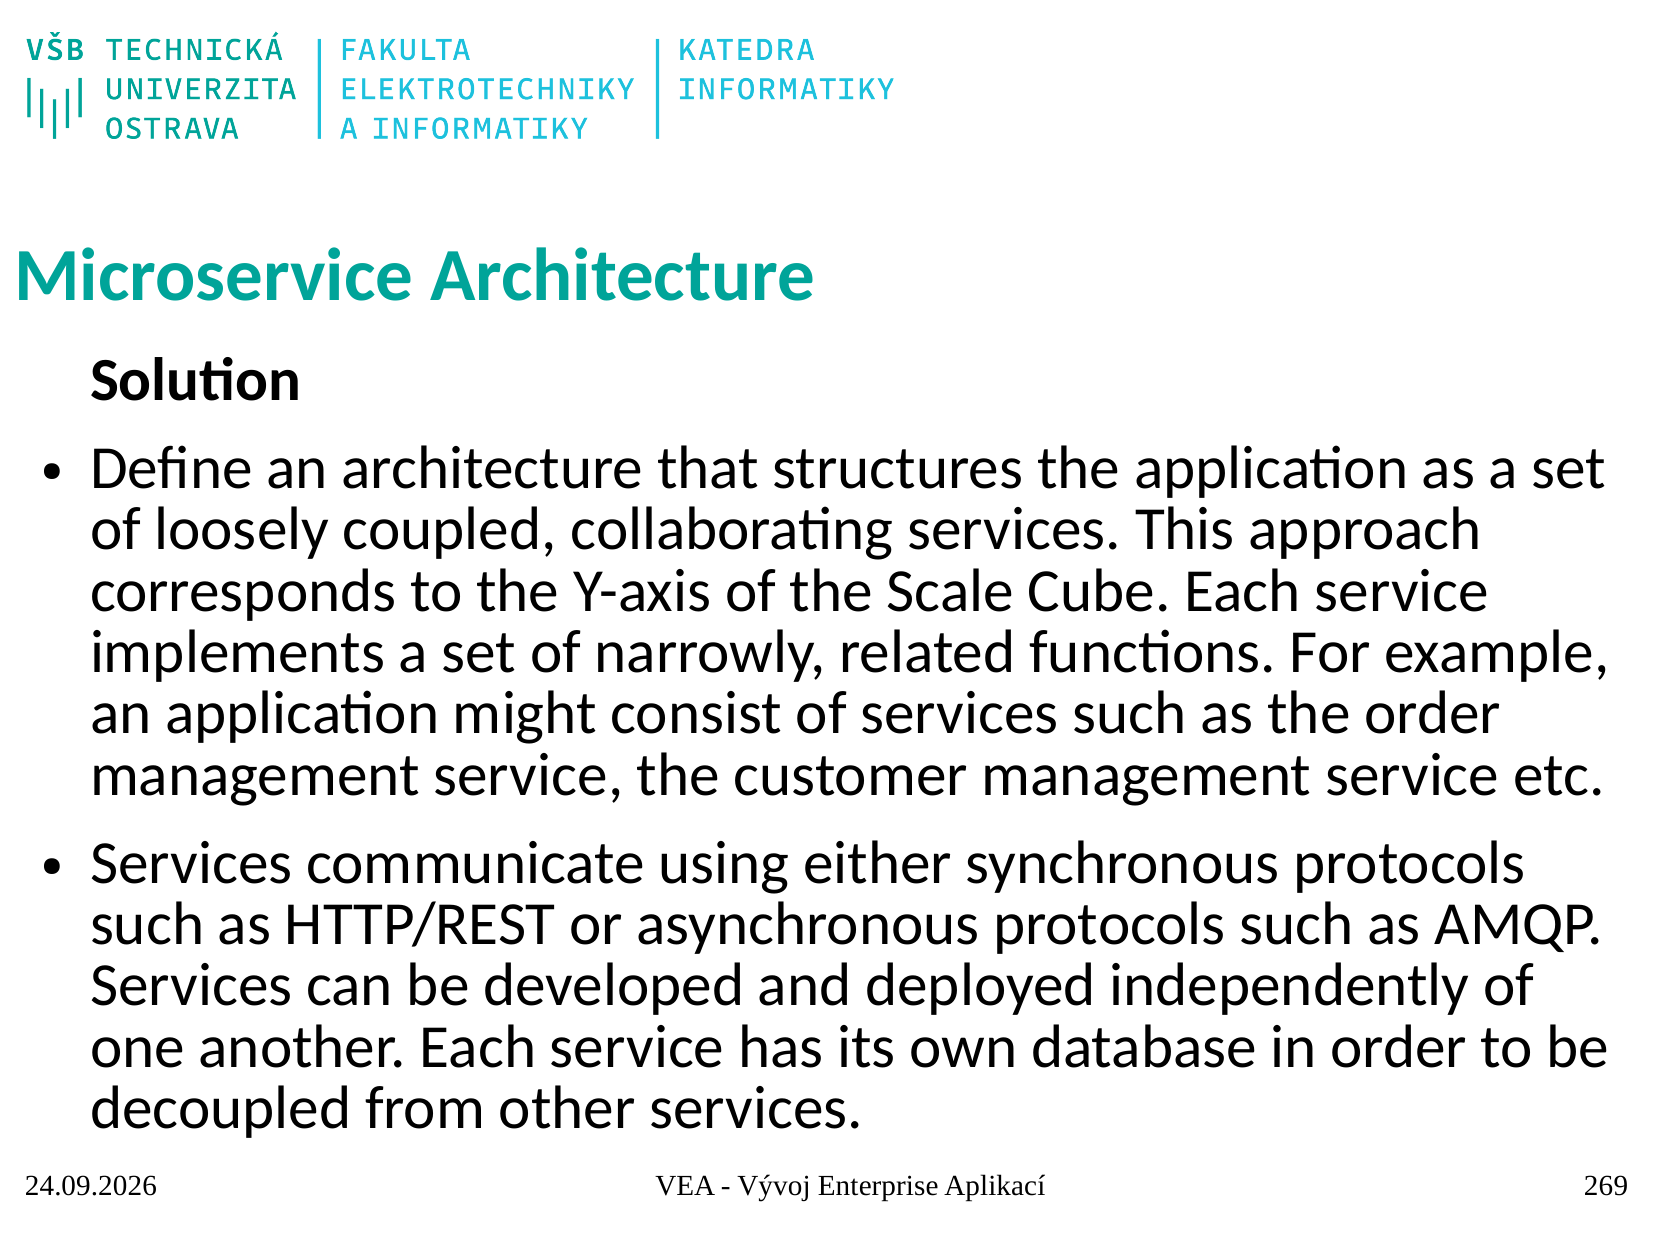

# Microservice Architecture
Solution
Define an architecture that structures the application as a set of loosely coupled, collaborating services. This approach corresponds to the Y-axis of the Scale Cube. Each service implements a set of narrowly, related functions. For example, an application might consist of services such as the order management service, the customer management service etc.
Services communicate using either synchronous protocols such as HTTP/REST or asynchronous protocols such as AMQP. Services can be developed and deployed independently of one another. Each service has its own database in order to be decoupled from other services.
VEA - Vývoj Enterprise Aplikací
269